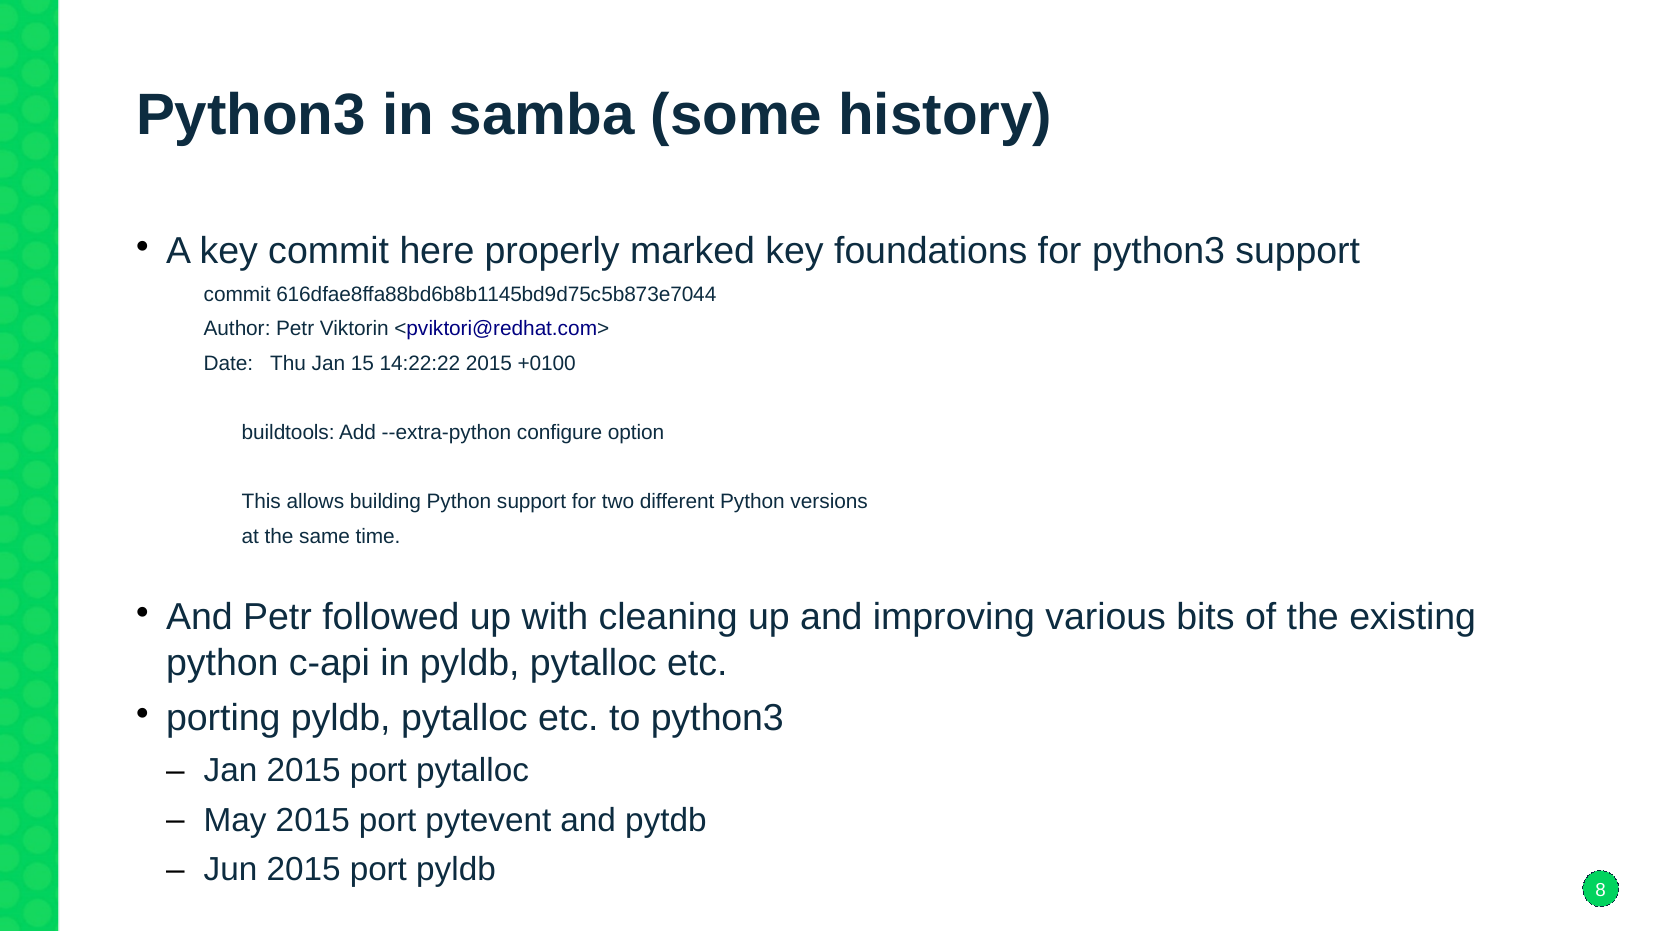

# Python3 in samba (some history)
A key commit here properly marked key foundations for python3 support
commit 616dfae8ffa88bd6b8b1145bd9d75c5b873e7044
Author: Petr Viktorin <pviktori@redhat.com>
Date: Thu Jan 15 14:22:22 2015 +0100
 buildtools: Add --extra-python configure option
 This allows building Python support for two different Python versions
 at the same time.
And Petr followed up with cleaning up and improving various bits of the existing python c-api in pyldb, pytalloc etc.
porting pyldb, pytalloc etc. to python3
Jan 2015 port pytalloc
May 2015 port pytevent and pytdb
Jun 2015 port pyldb
8